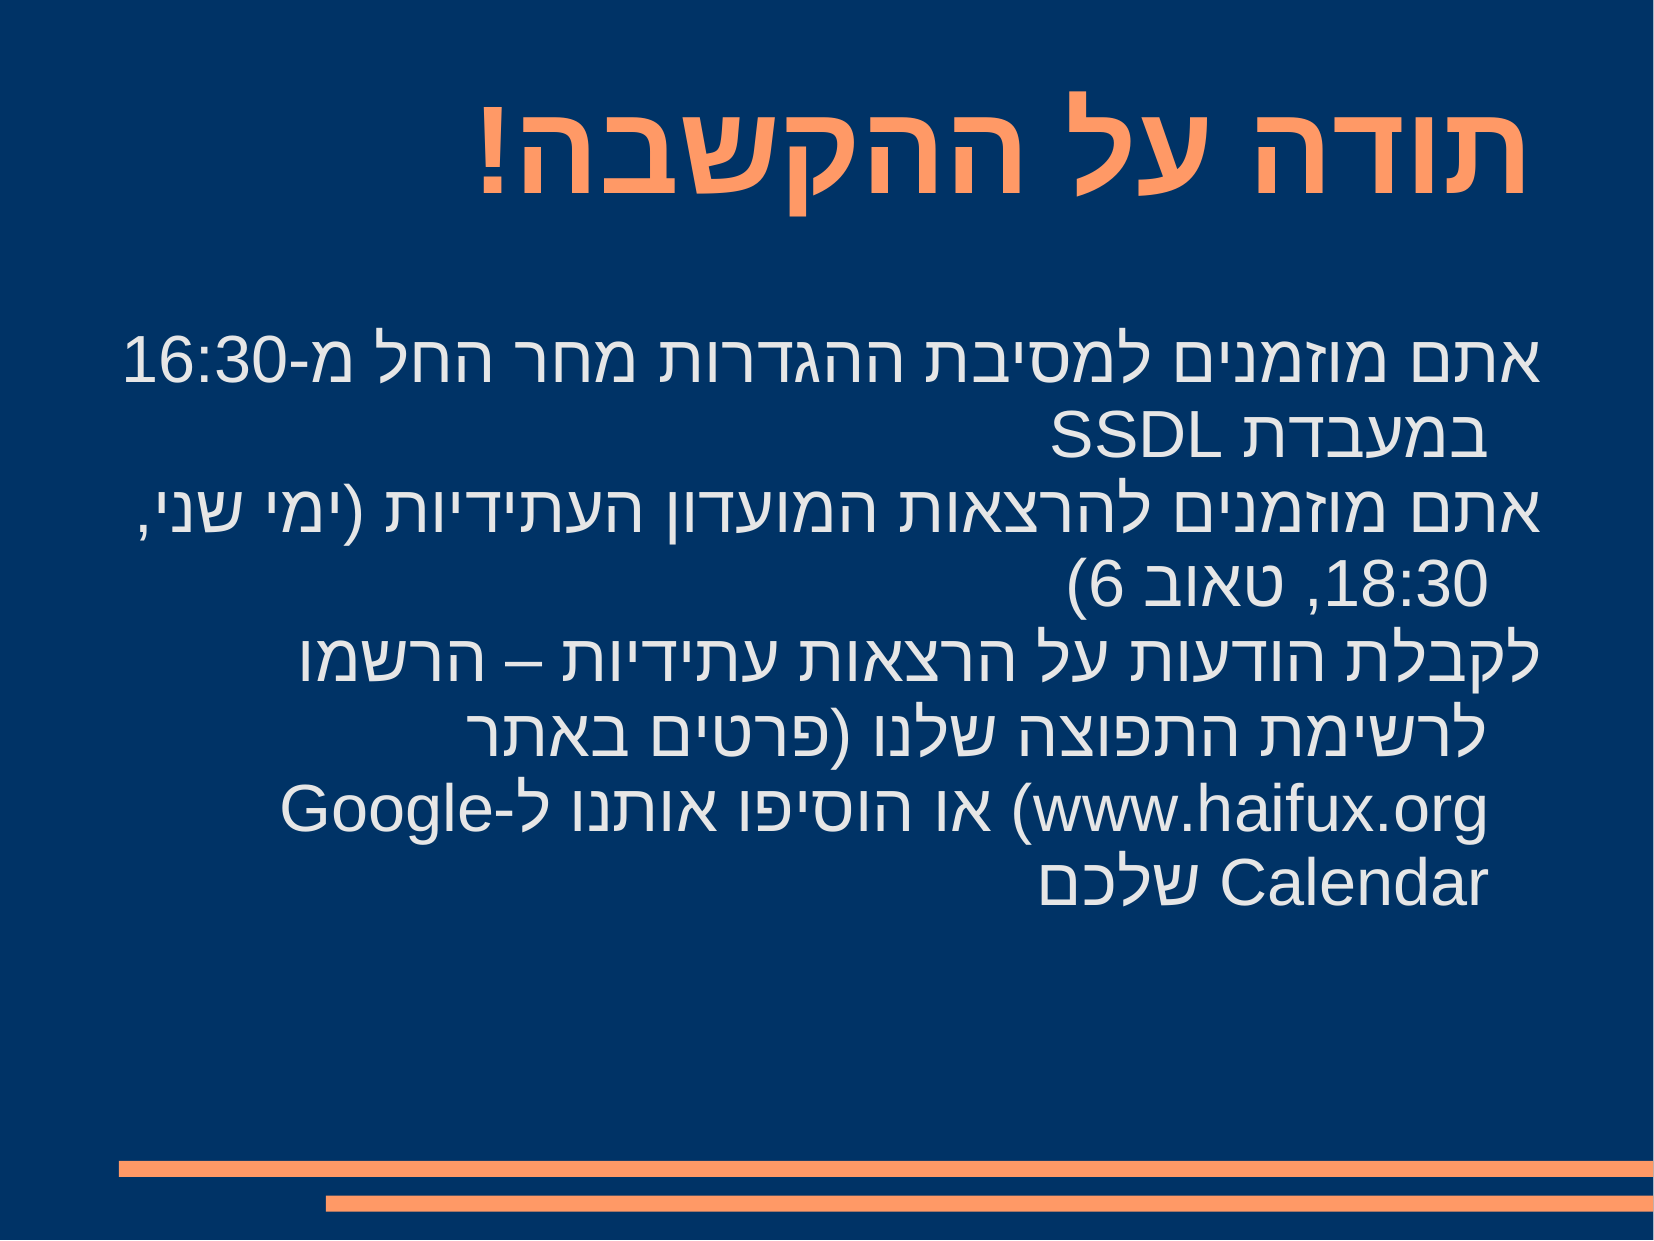

# תודה על ההקשבה!
אתם מוזמנים למסיבת ההגדרות מחר החל מ-16:30 במעבדת SSDL
אתם מוזמנים להרצאות המועדון העתידיות (ימי שני, 18:30, טאוב 6)
לקבלת הודעות על הרצאות עתידיות – הרשמו לרשימת התפוצה שלנו (פרטים באתר www.haifux.org) או הוסיפו אותנו ל-Google Calendar שלכם